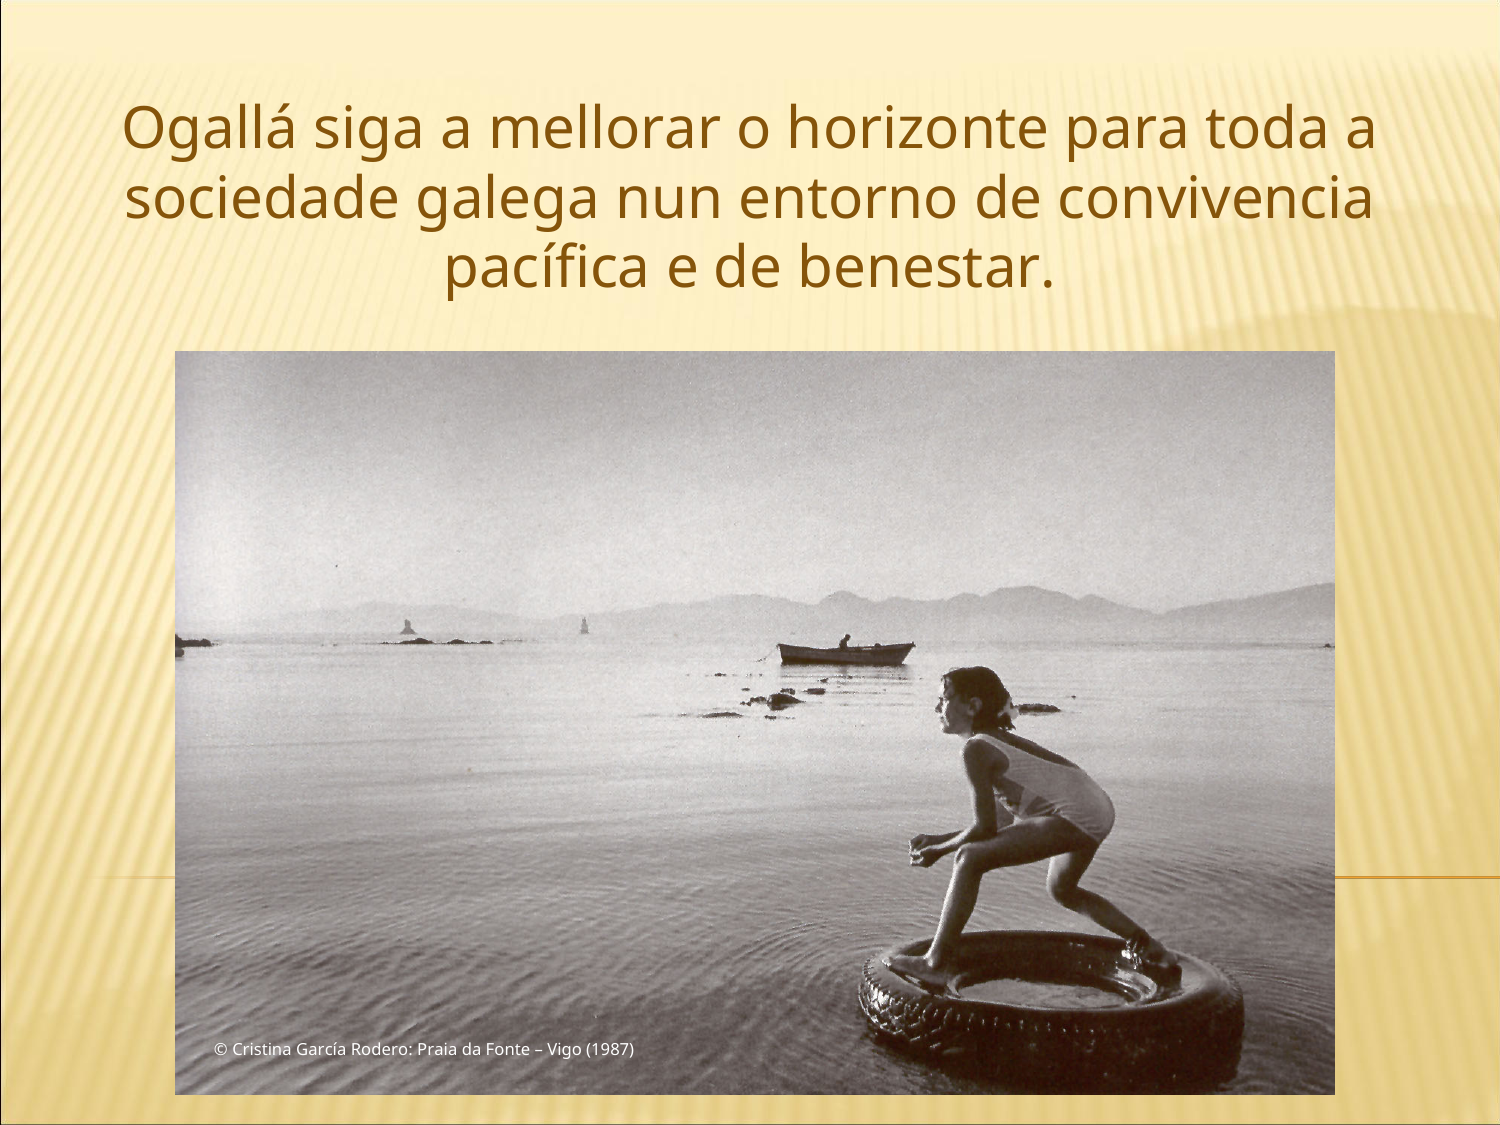

Ogallá siga a mellorar o horizonte para toda a sociedade galega nun entorno de convivencia pacífica e de benestar.
© Cristina García Rodero: Praia da Fonte – Vigo (1987)